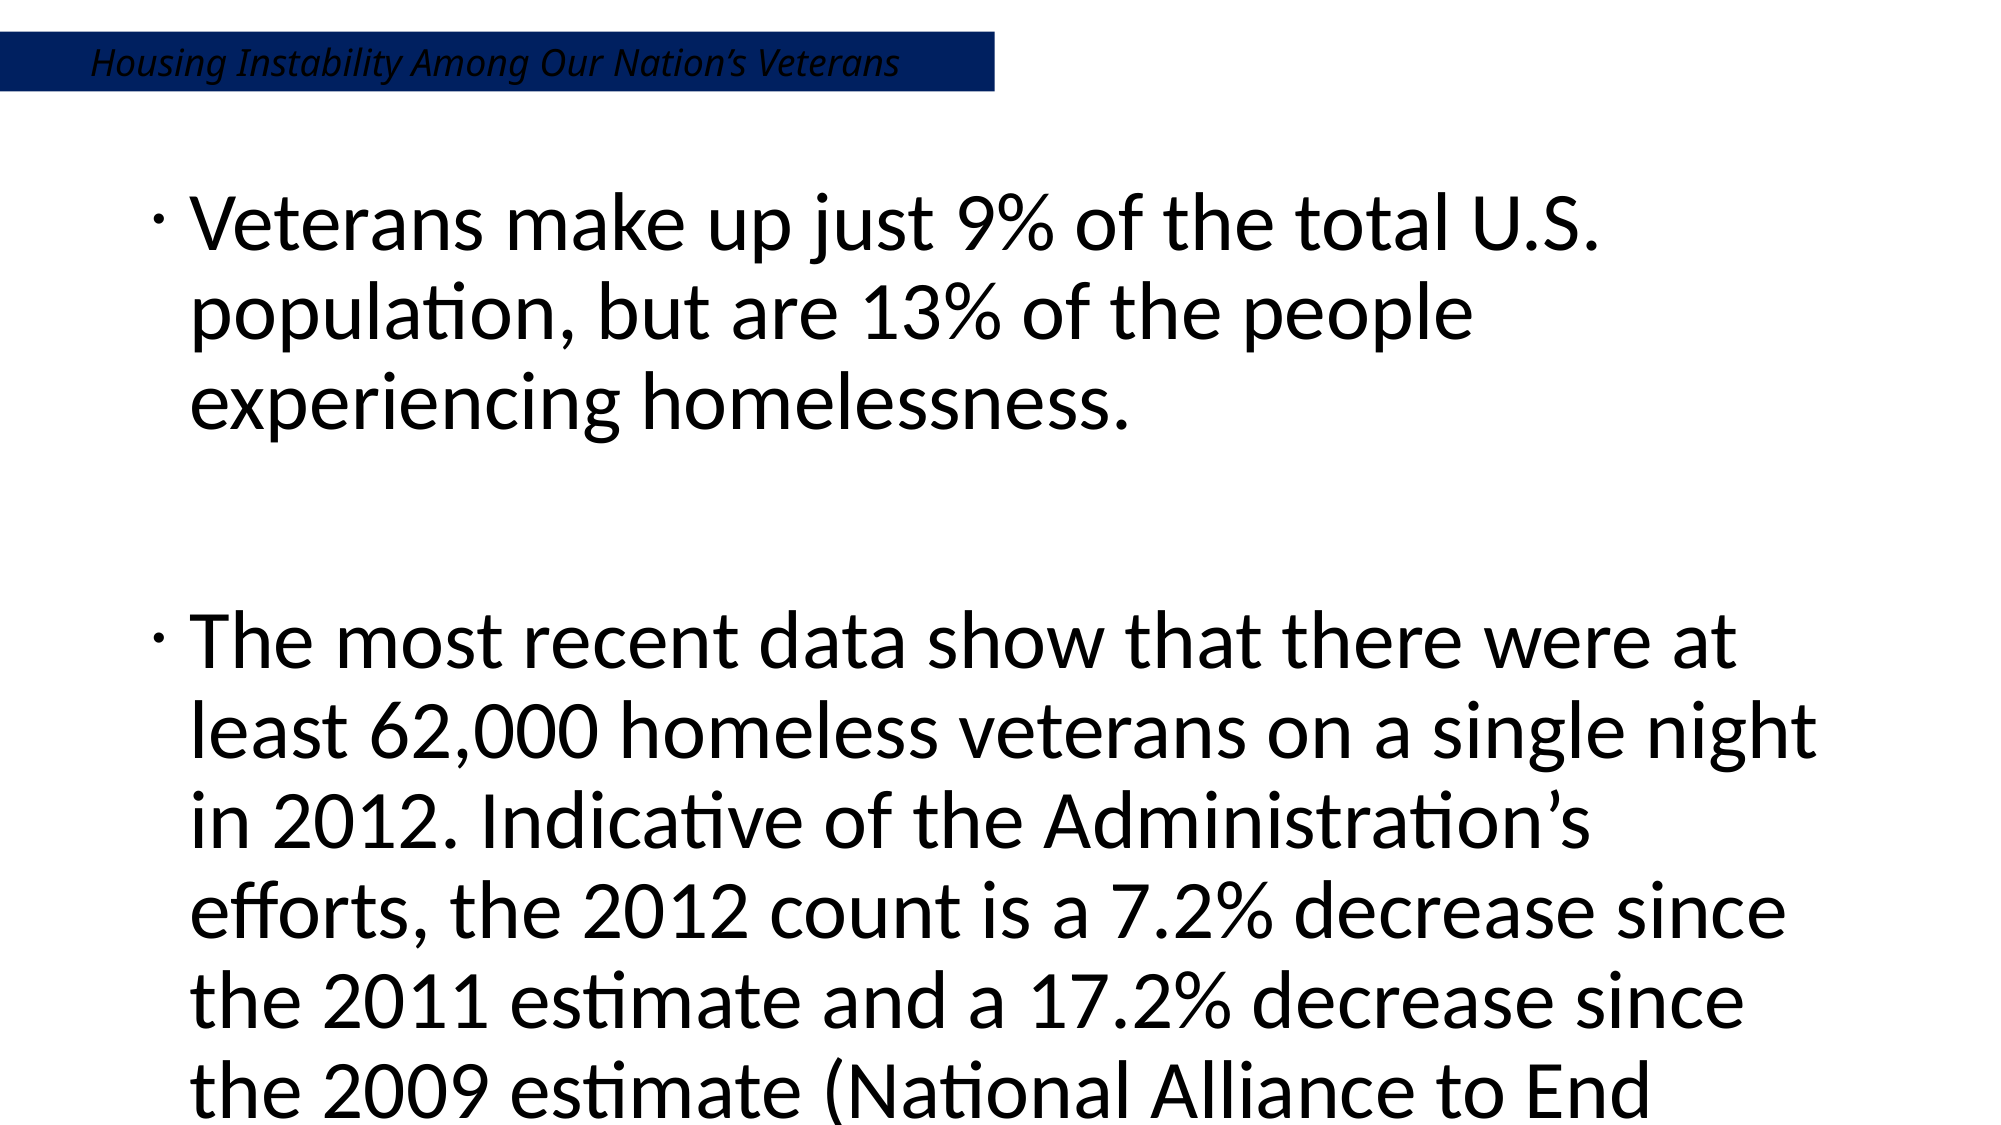

Housing Instability Among Our Nation’s Veterans
# Veterans make up just 9% of the total U.S. population, but are 13% of the people experiencing homelessness.
The most recent data show that there were at least 62,000 homeless veterans on a single night in 2012. Indicative of the Administration’s efforts, the 2012 count is a 7.2% decrease since the 2011 estimate and a 17.2% decrease since the 2009 estimate (National Alliance to End Homelessness, 2013).